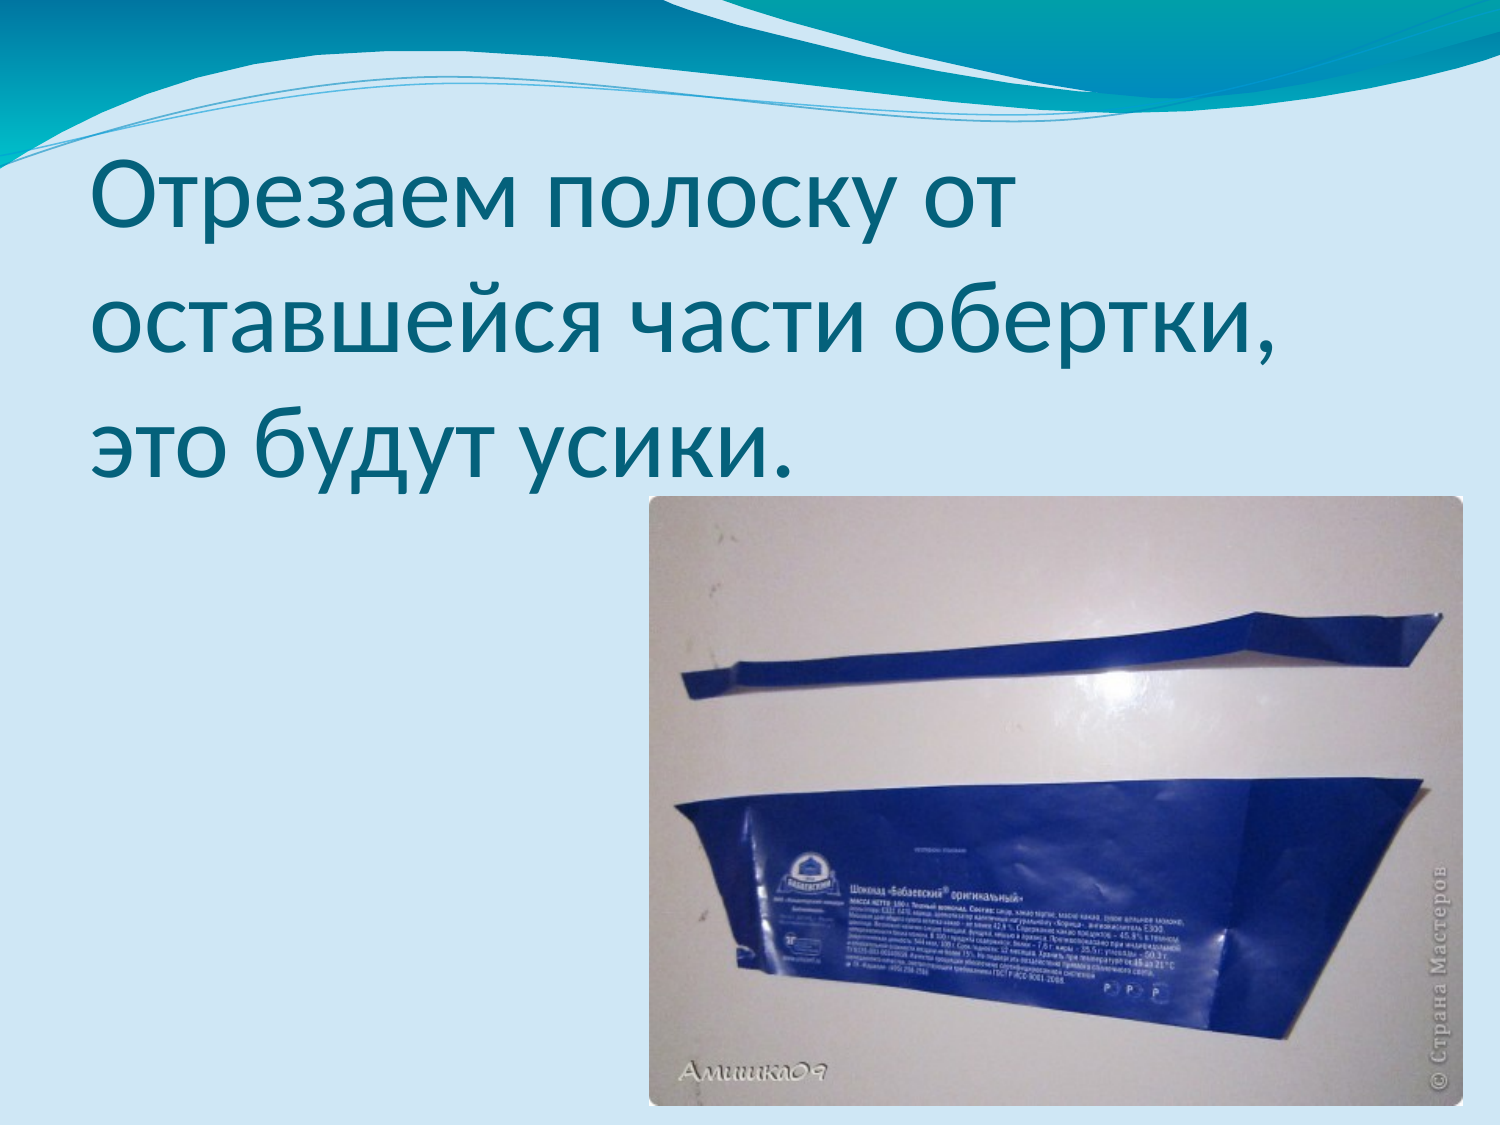

# Отрезаем полоску от оставшейся части обертки, это будут усики.